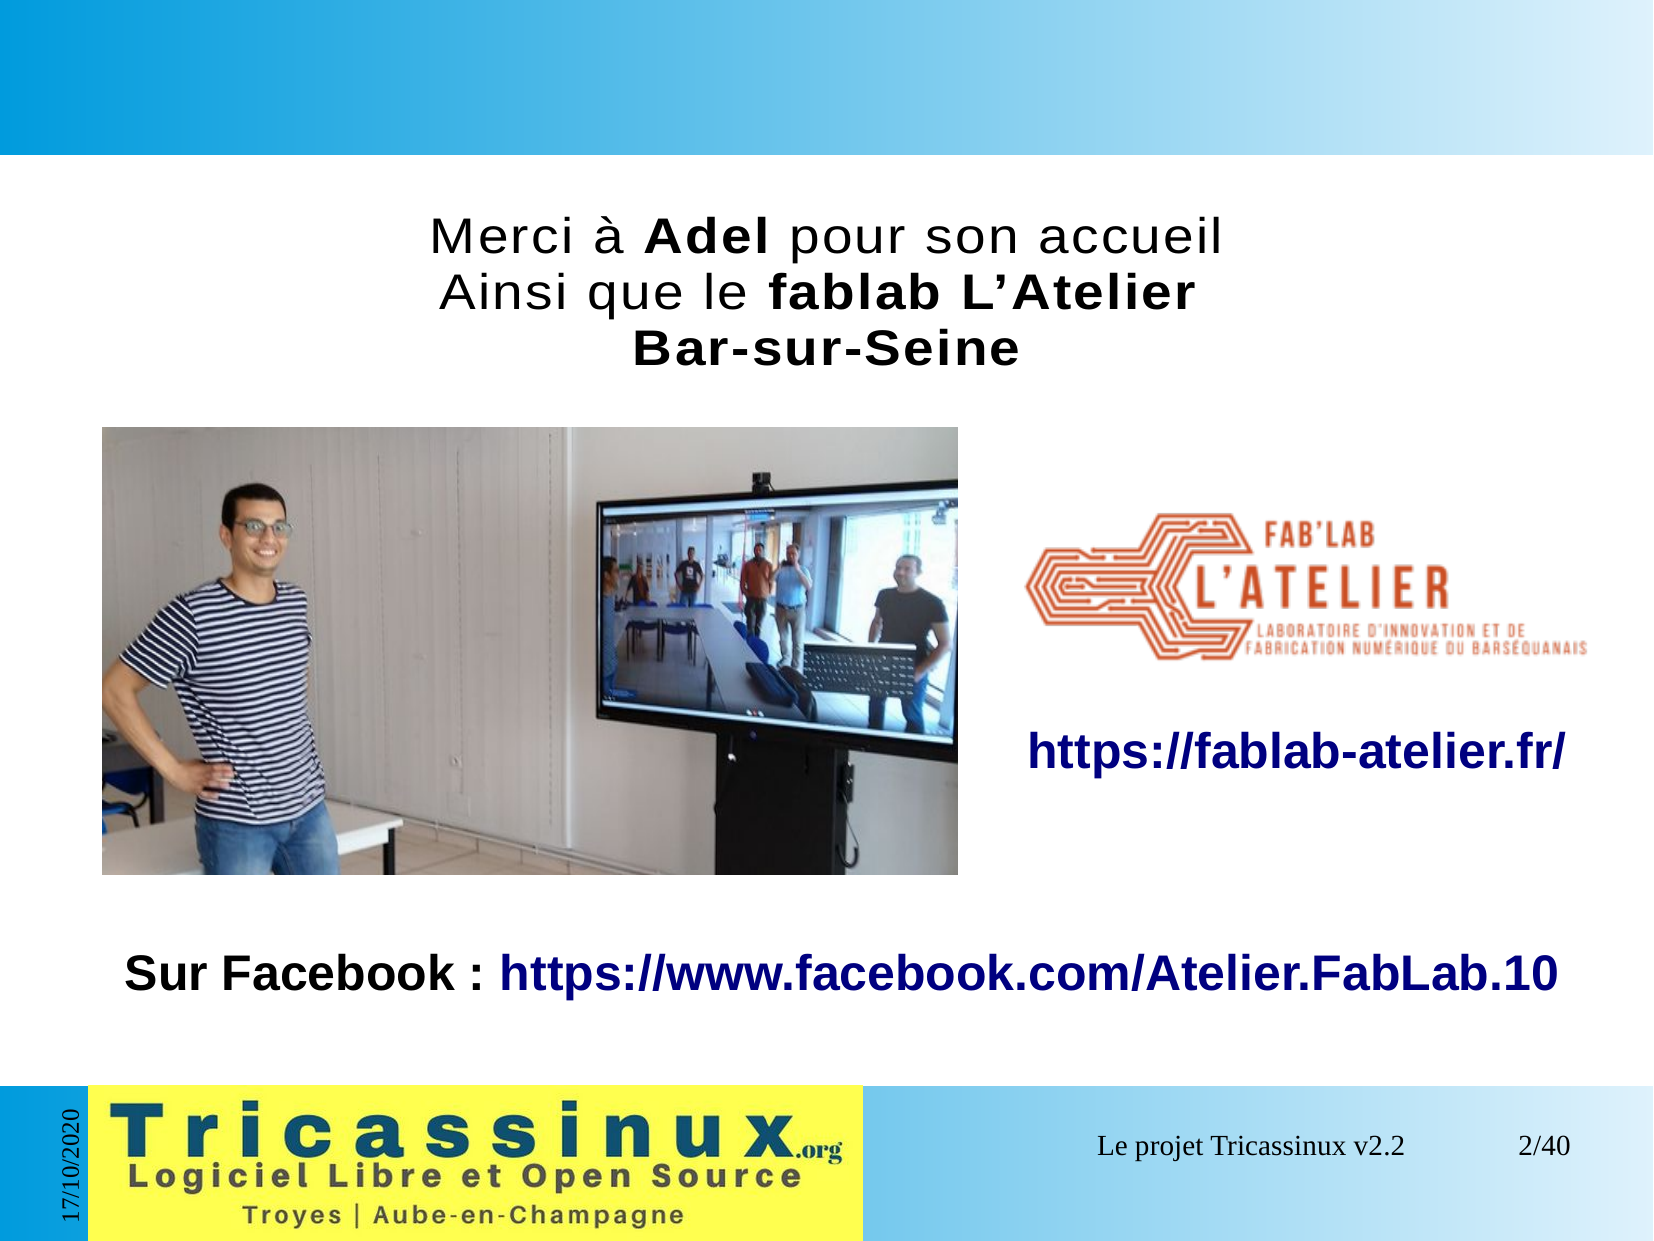

# Merci à Adel pour son accueil
Ainsi que le fablab L’Atelier
Bar-sur-Seine
https://fablab-atelier.fr/
Sur Facebook : https://www.facebook.com/Atelier.FabLab.10
17/10/2020
2